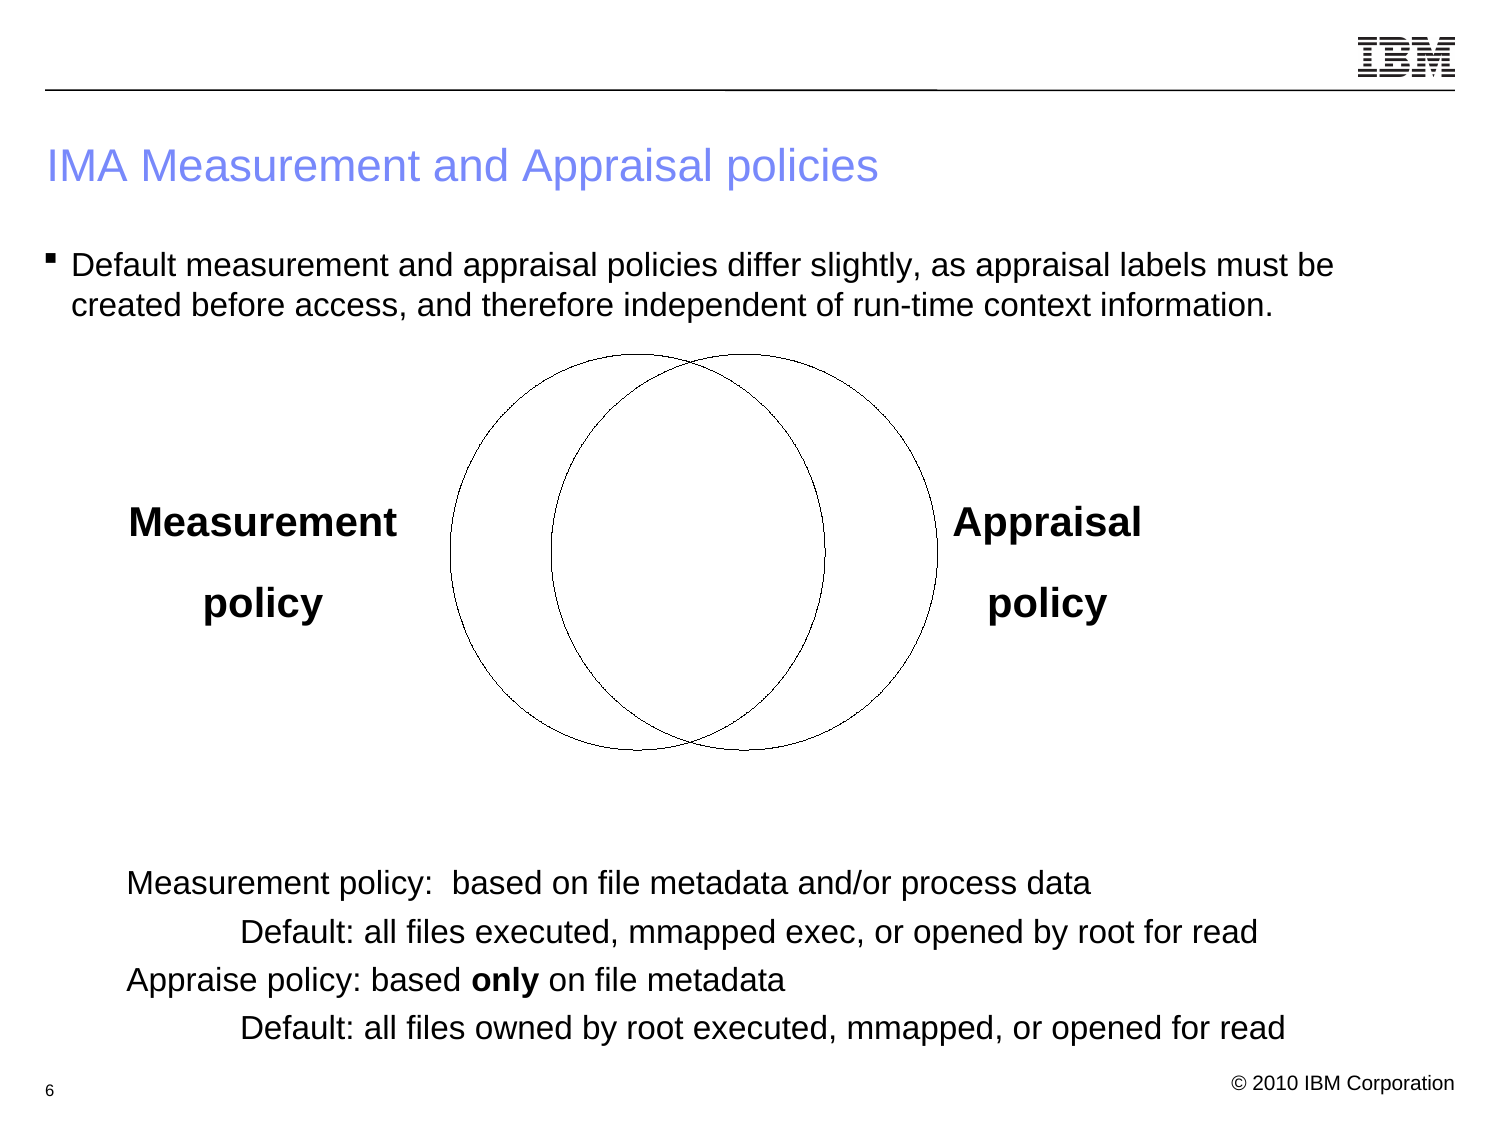

# IMA Measurement and Appraisal policies
Default measurement and appraisal policies differ slightly, as appraisal labels must be created before access, and therefore independent of run-time context information.
 Measurement policy: based on file metadata and/or process data
Default: all files executed, mmapped exec, or opened by root for read
 Appraise policy: based only on file metadata
Default: all files owned by root executed, mmapped, or opened for read
Measurement
policy
Appraisal
policy
6